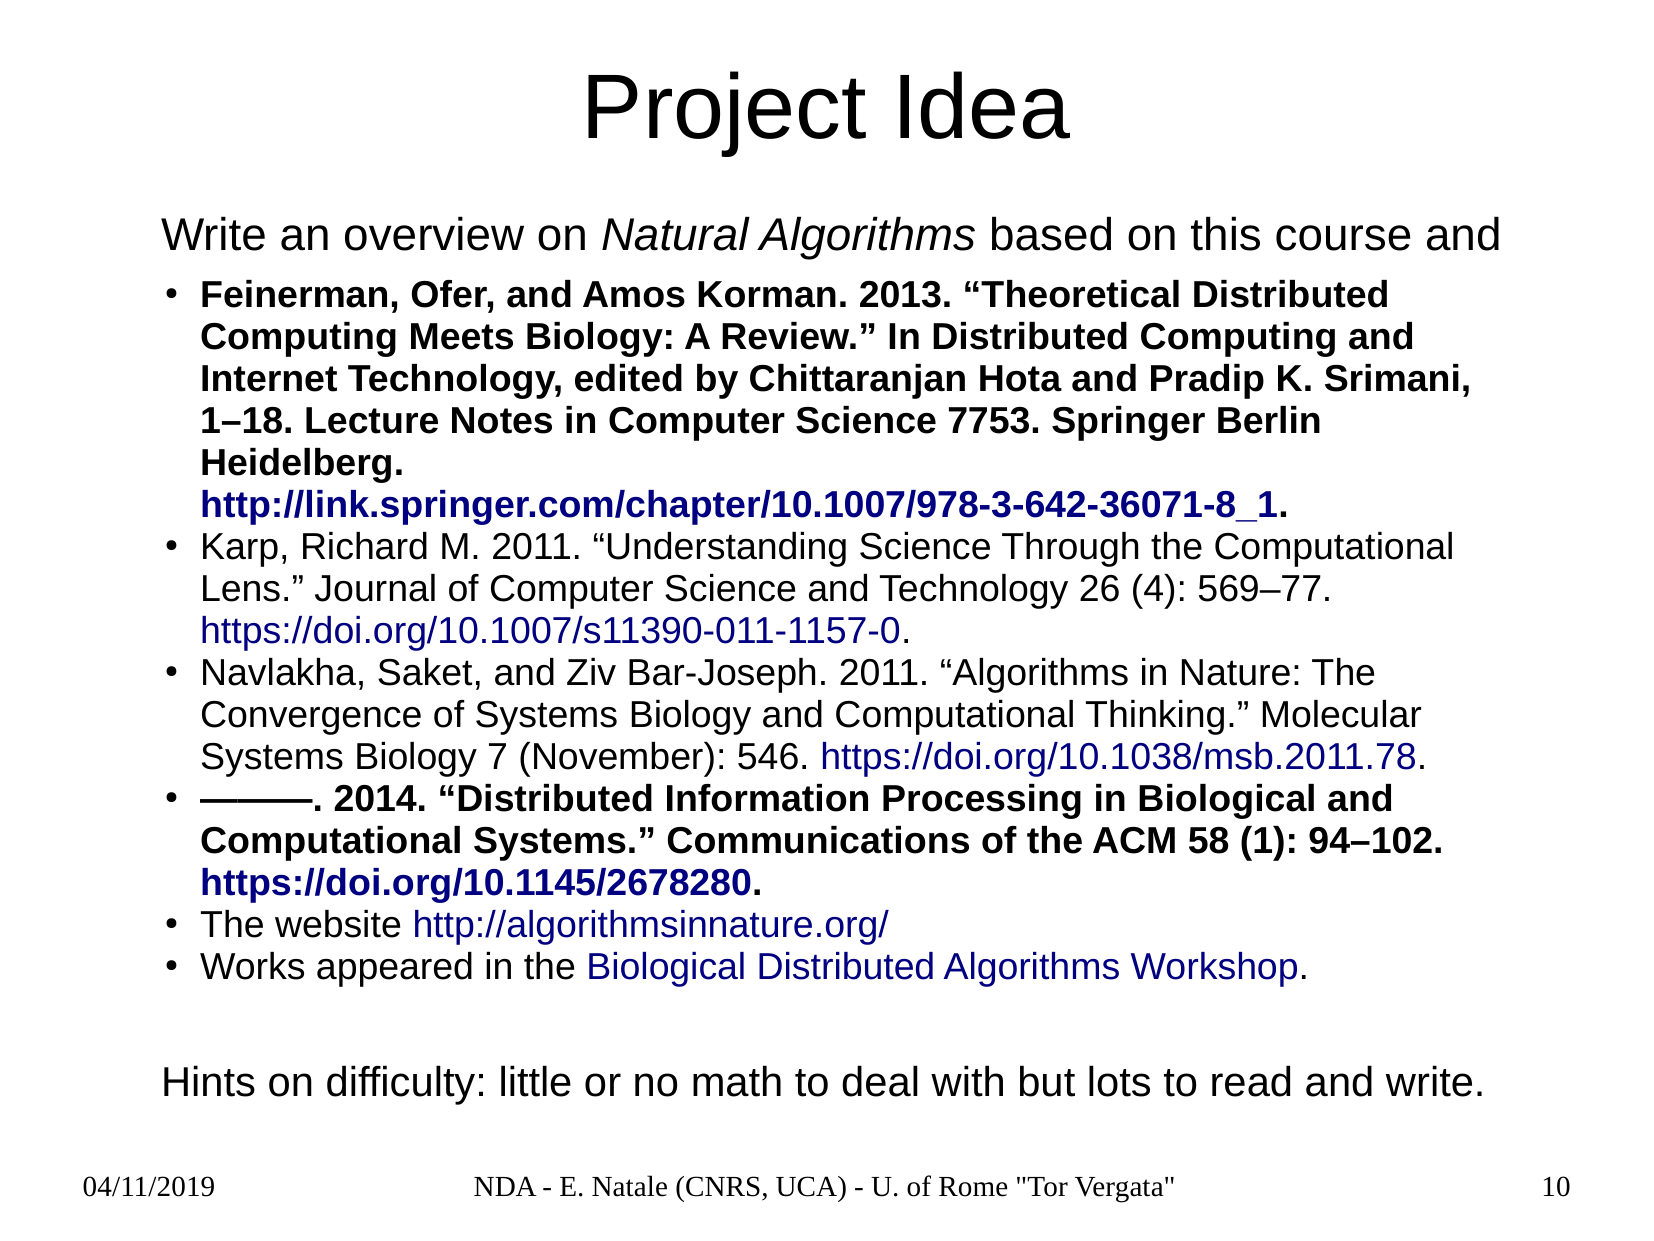

# Project Idea
Write an overview on Natural Algorithms based on this course and
Feinerman, Ofer, and Amos Korman. 2013. “Theoretical Distributed Computing Meets Biology: A Review.” In Distributed Computing and Internet Technology, edited by Chittaranjan Hota and Pradip K. Srimani, 1–18. Lecture Notes in Computer Science 7753. Springer Berlin Heidelberg. http://link.springer.com/chapter/10.1007/978-3-642-36071-8_1.
Karp, Richard M. 2011. “Understanding Science Through the Computational Lens.” Journal of Computer Science and Technology 26 (4): 569–77. https://doi.org/10.1007/s11390-011-1157-0.
Navlakha, Saket, and Ziv Bar-Joseph. 2011. “Algorithms in Nature: The Convergence of Systems Biology and Computational Thinking.” Molecular Systems Biology 7 (November): 546. https://doi.org/10.1038/msb.2011.78.
———. 2014. “Distributed Information Processing in Biological and Computational Systems.” Communications of the ACM 58 (1): 94–102. https://doi.org/10.1145/2678280.
The website http://algorithmsinnature.org/
Works appeared in the Biological Distributed Algorithms Workshop.
Hints on difficulty: little or no math to deal with but lots to read and write.
04/11/2019
NDA - E. Natale (CNRS, UCA) - U. of Rome "Tor Vergata"
10